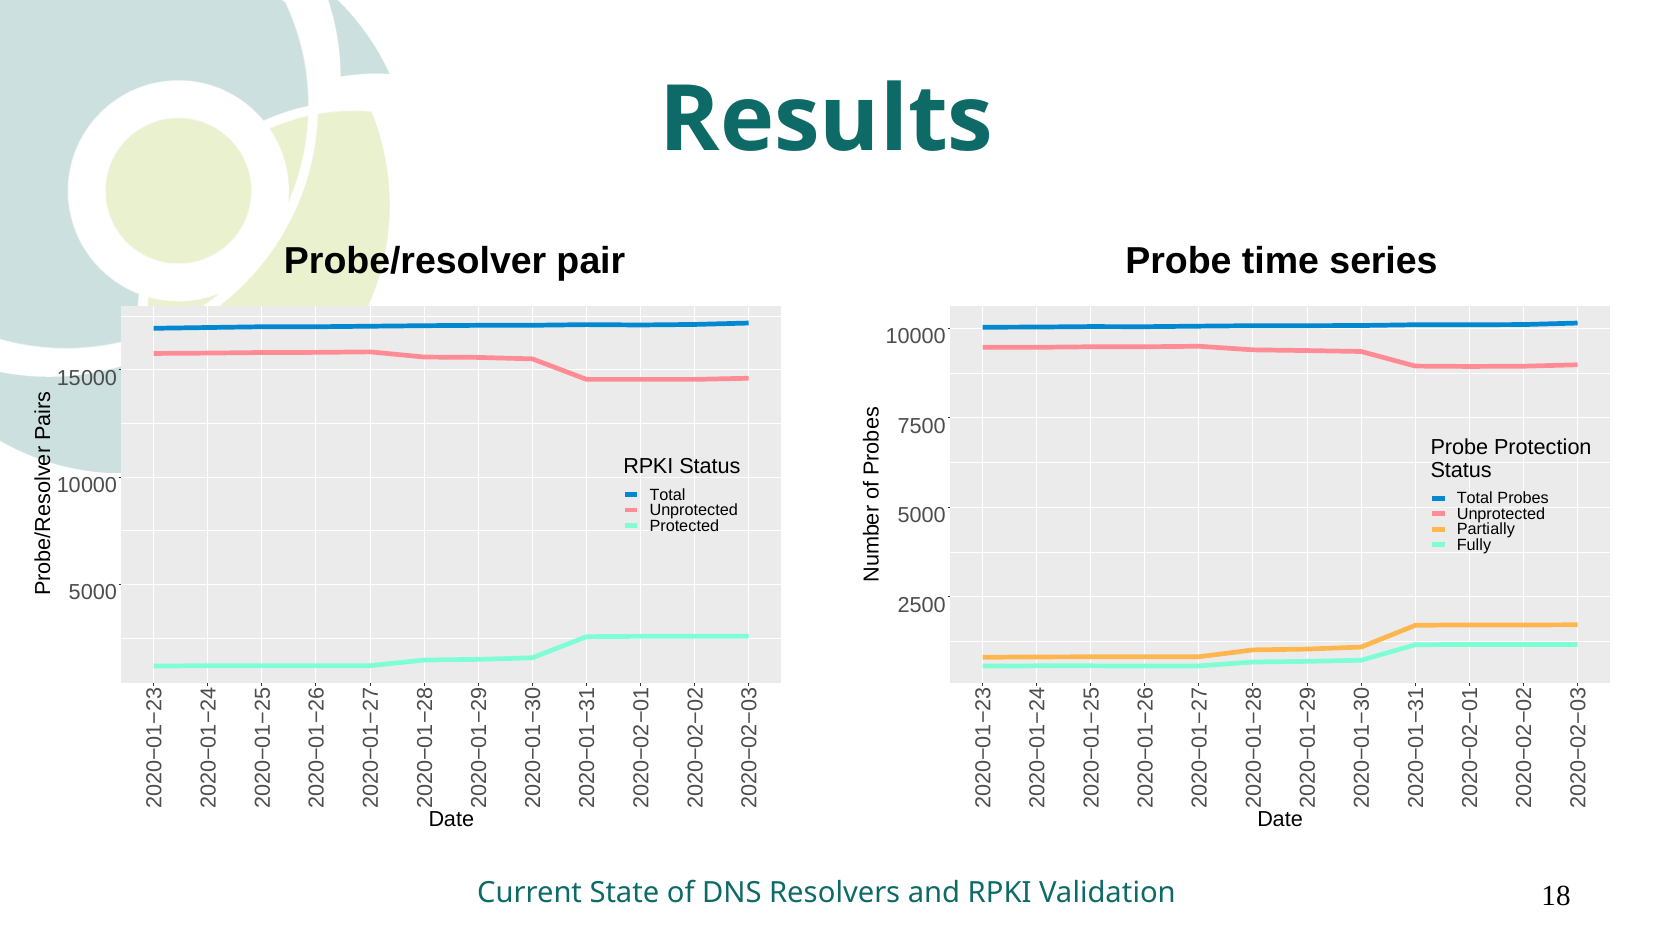

# Results
Probe/resolver pair
Probe time series
Current State of DNS Resolvers and RPKI Validation
18